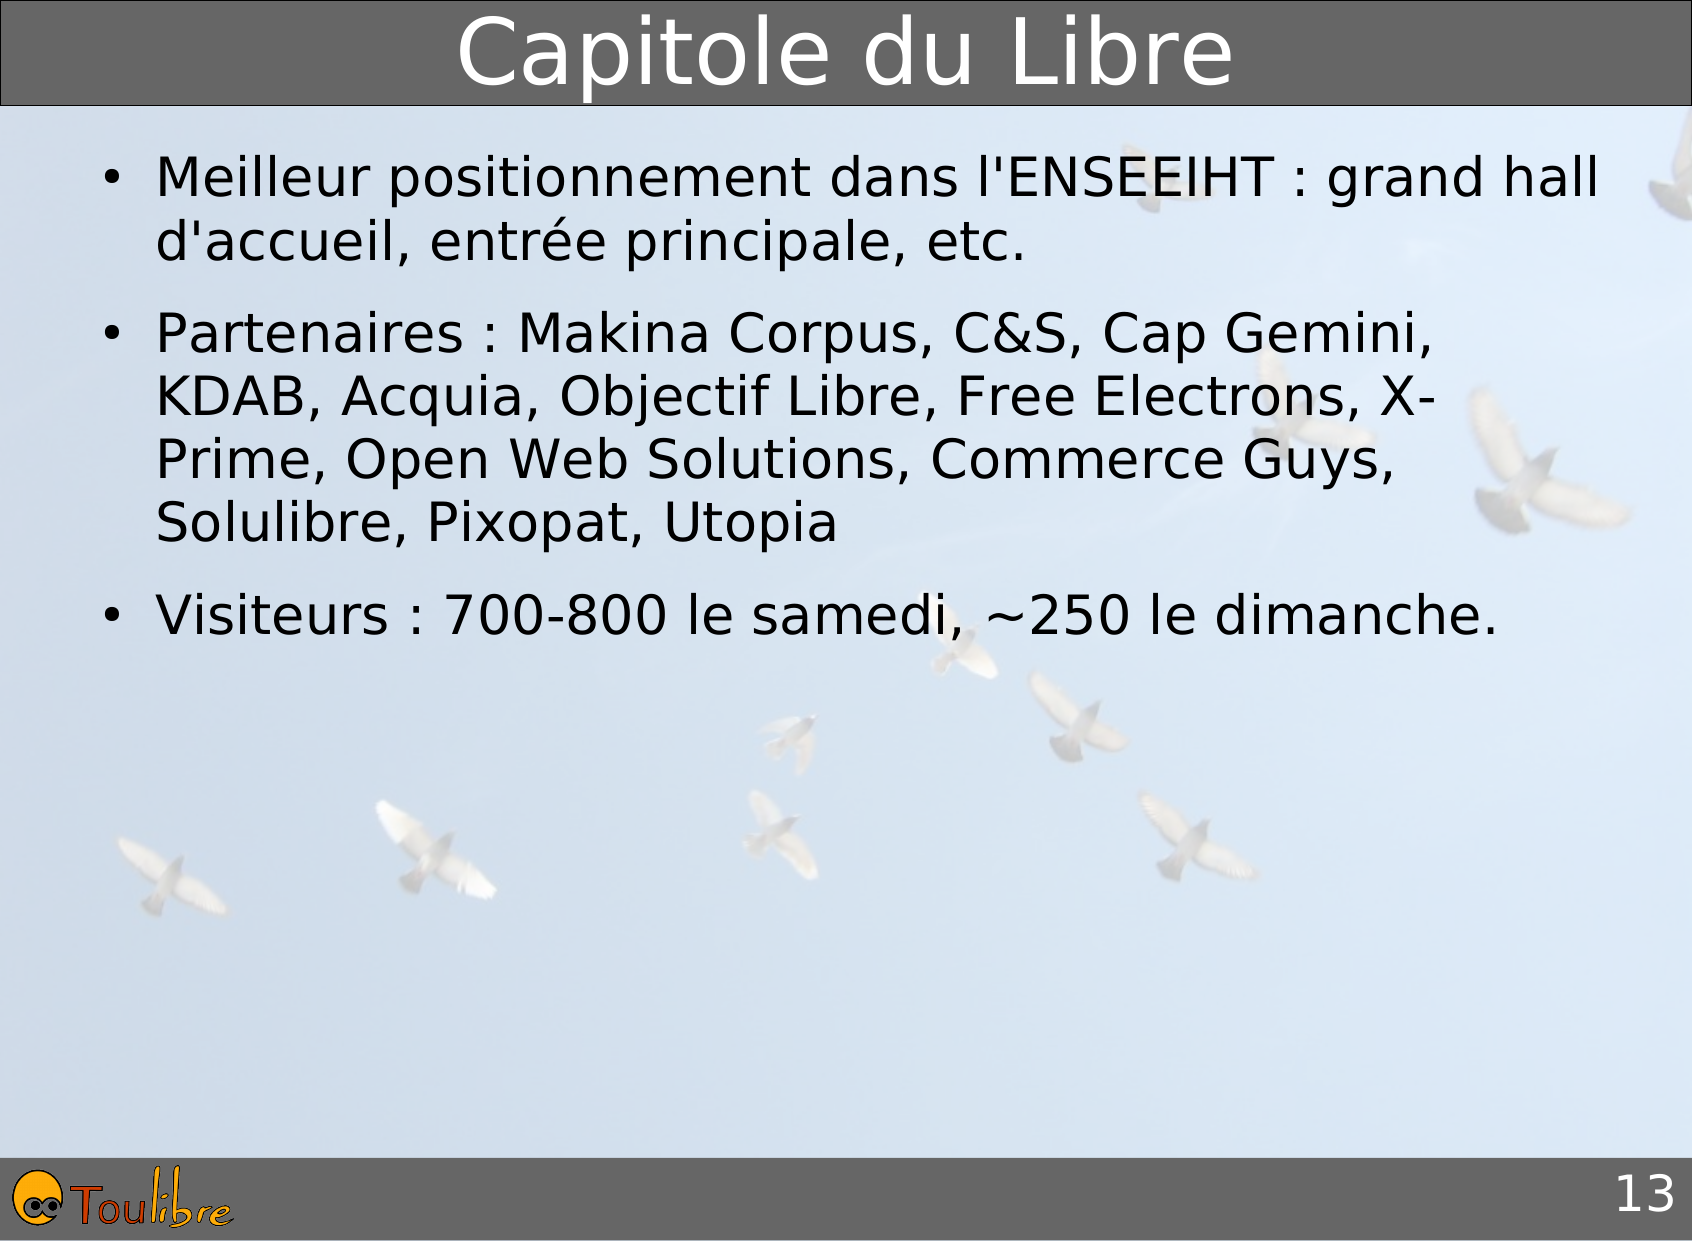

# Capitole du Libre
Meilleur positionnement dans l'ENSEEIHT : grand hall d'accueil, entrée principale, etc.
Partenaires : Makina Corpus, C&S, Cap Gemini, KDAB, Acquia, Objectif Libre, Free Electrons, X-Prime, Open Web Solutions, Commerce Guys, Solulibre, Pixopat, Utopia
Visiteurs : 700-800 le samedi, ~250 le dimanche.